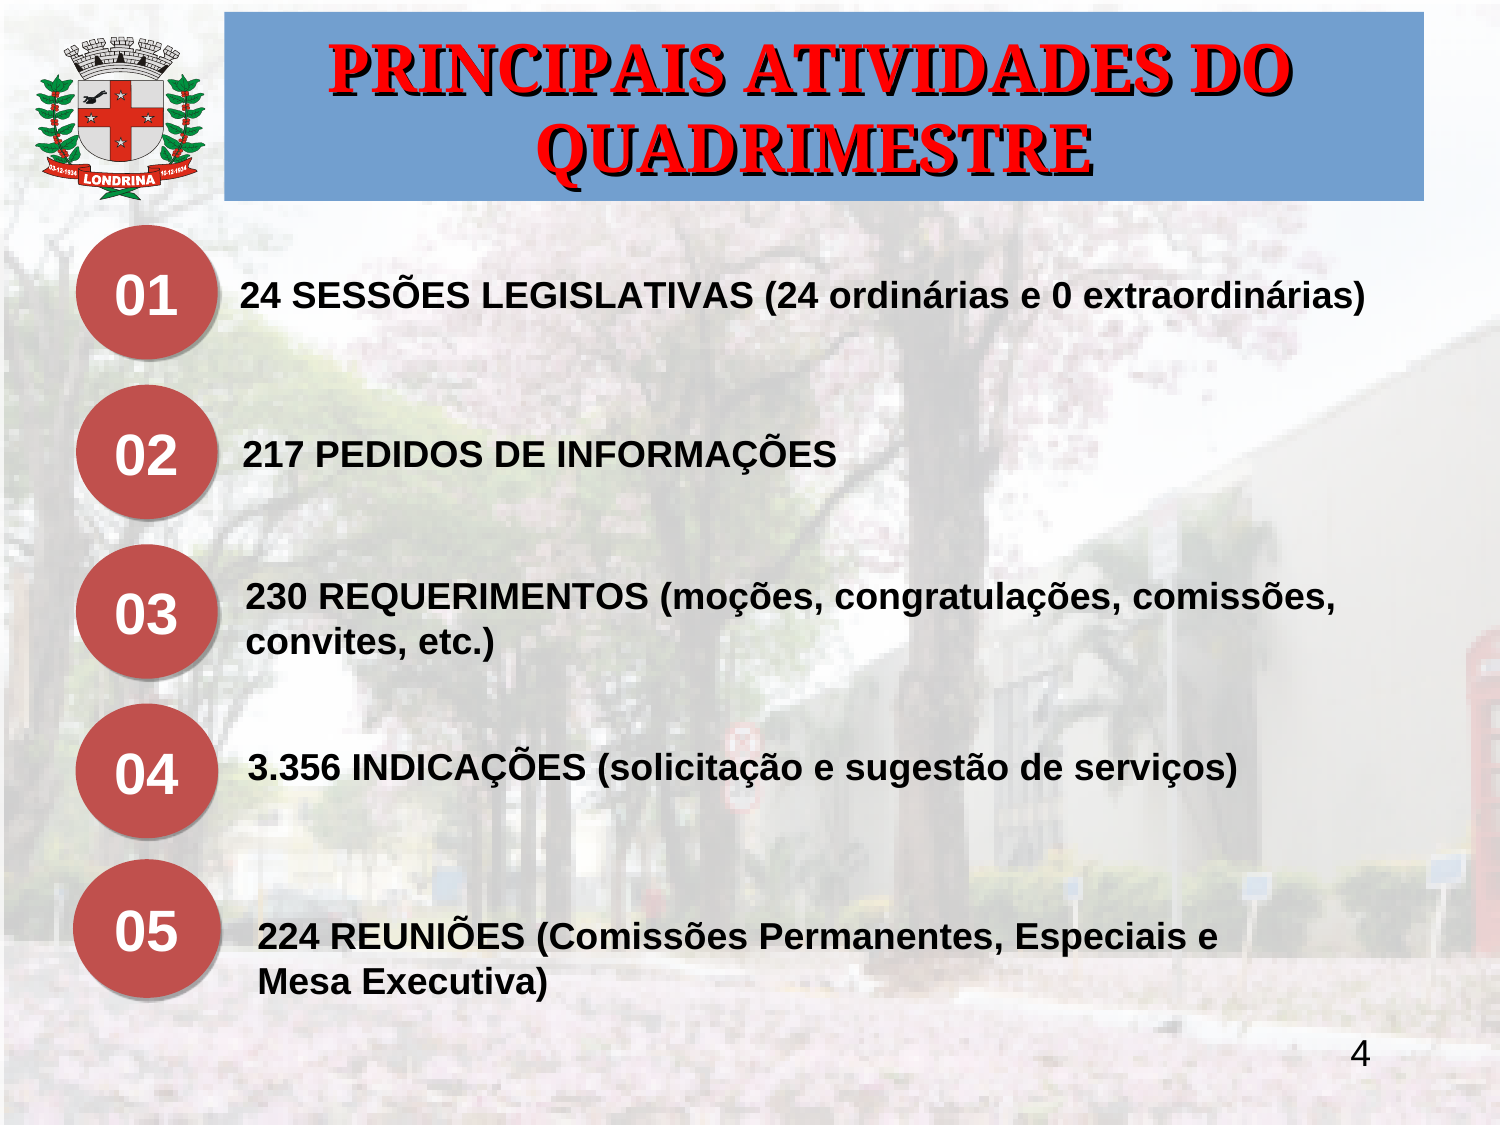

PRINCIPAIS ATIVIDADES DO QUADRIMESTRE
01
24 SESSÕES LEGISLATIVAS (24 ordinárias e 0 extraordinárias)
02
217 PEDIDOS DE INFORMAÇÕES
03
230 REQUERIMENTOS (moções, congratulações, comissões, convites, etc.)
04
3.356 INDICAÇÕES (solicitação e sugestão de serviços)
05
224 REUNIÕES (Comissões Permanentes, Especiais e Mesa Executiva)